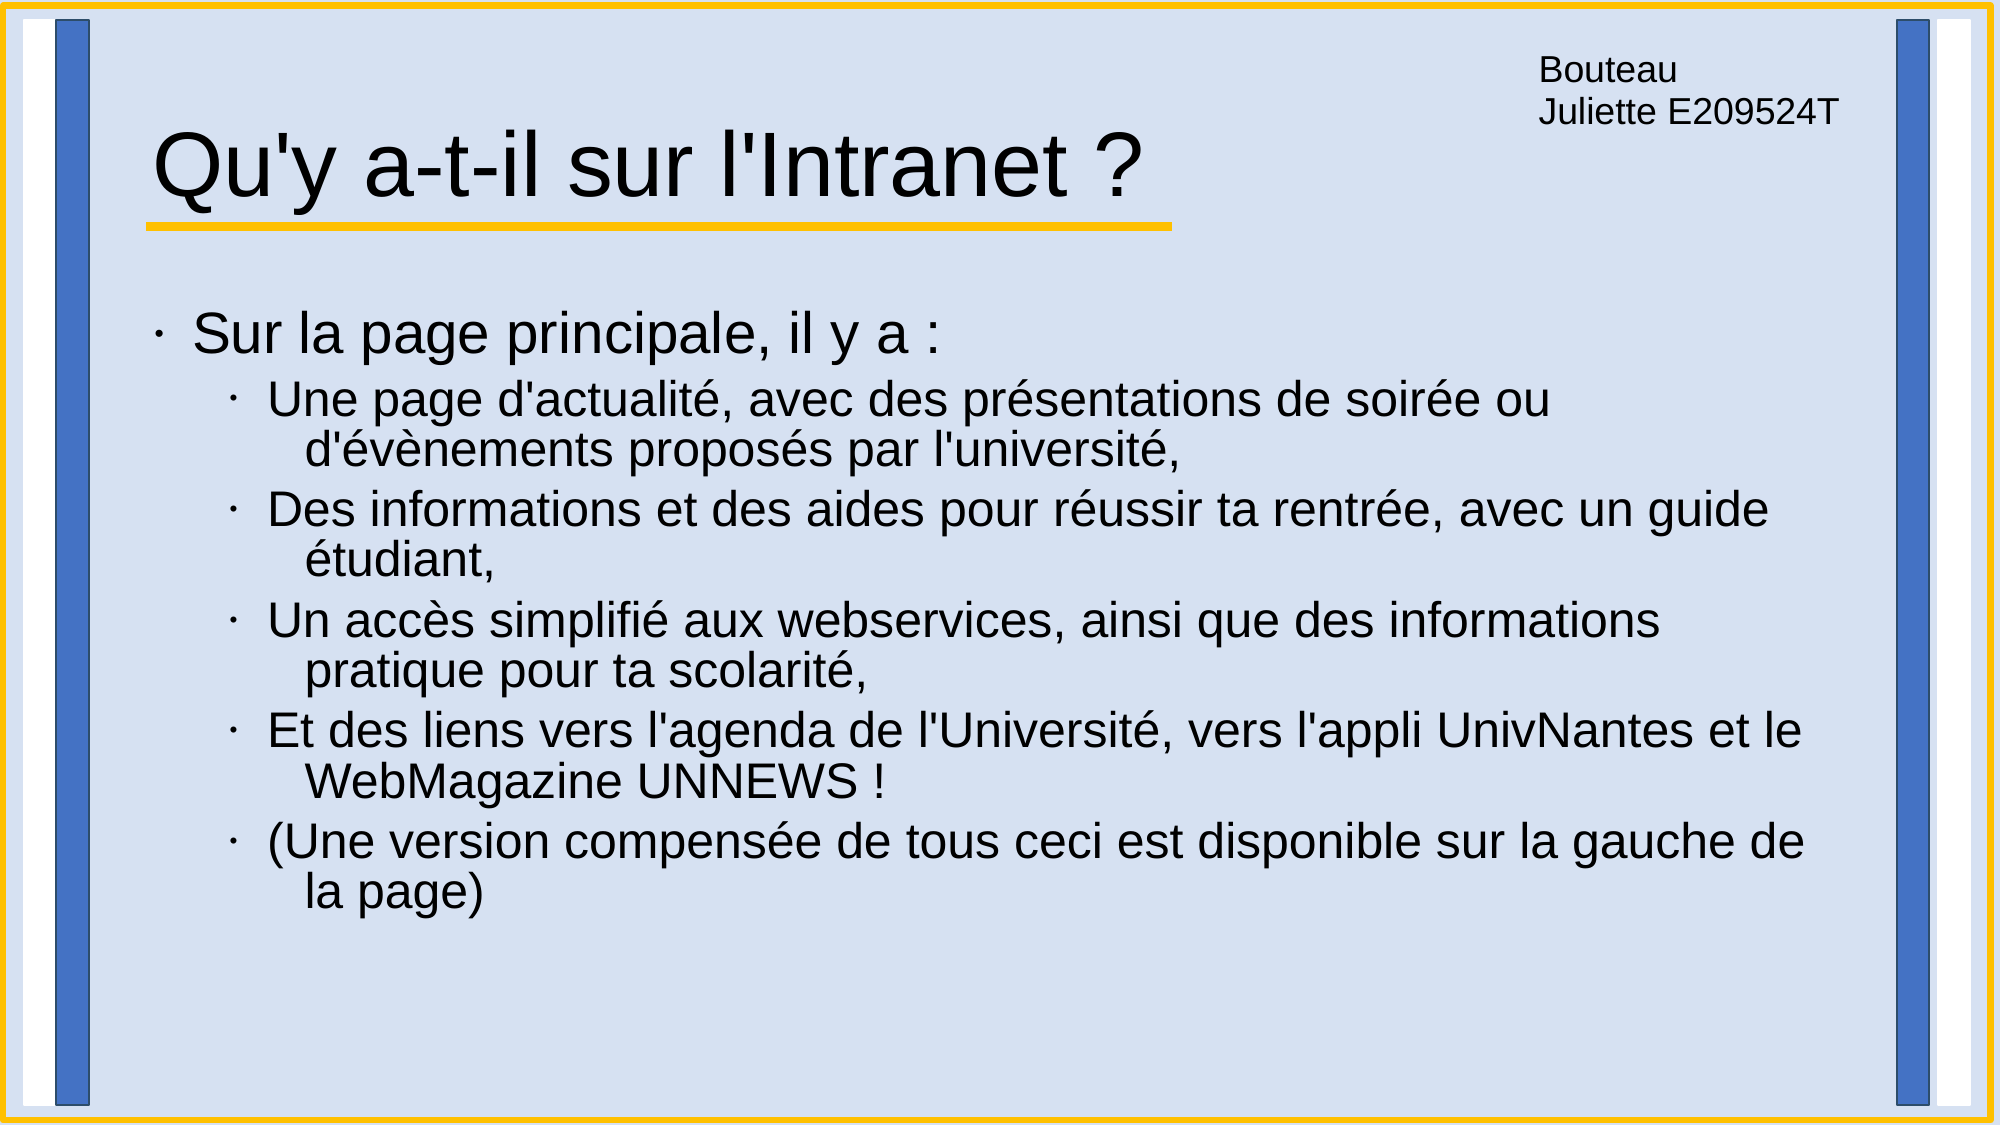

Bouteau
Juliette E209524T
# Qu'y a-t-il sur l'Intranet ?
Sur la page principale, il y a :
Une page d'actualité, avec des présentations de soirée ou d'évènements proposés par l'université,
Des informations et des aides pour réussir ta rentrée, avec un guide étudiant,
Un accès simplifié aux webservices, ainsi que des informations pratique pour ta scolarité,
Et des liens vers l'agenda de l'Université, vers l'appli UnivNantes et le WebMagazine UNNEWS !
(Une version compensée de tous ceci est disponible sur la gauche de la page)